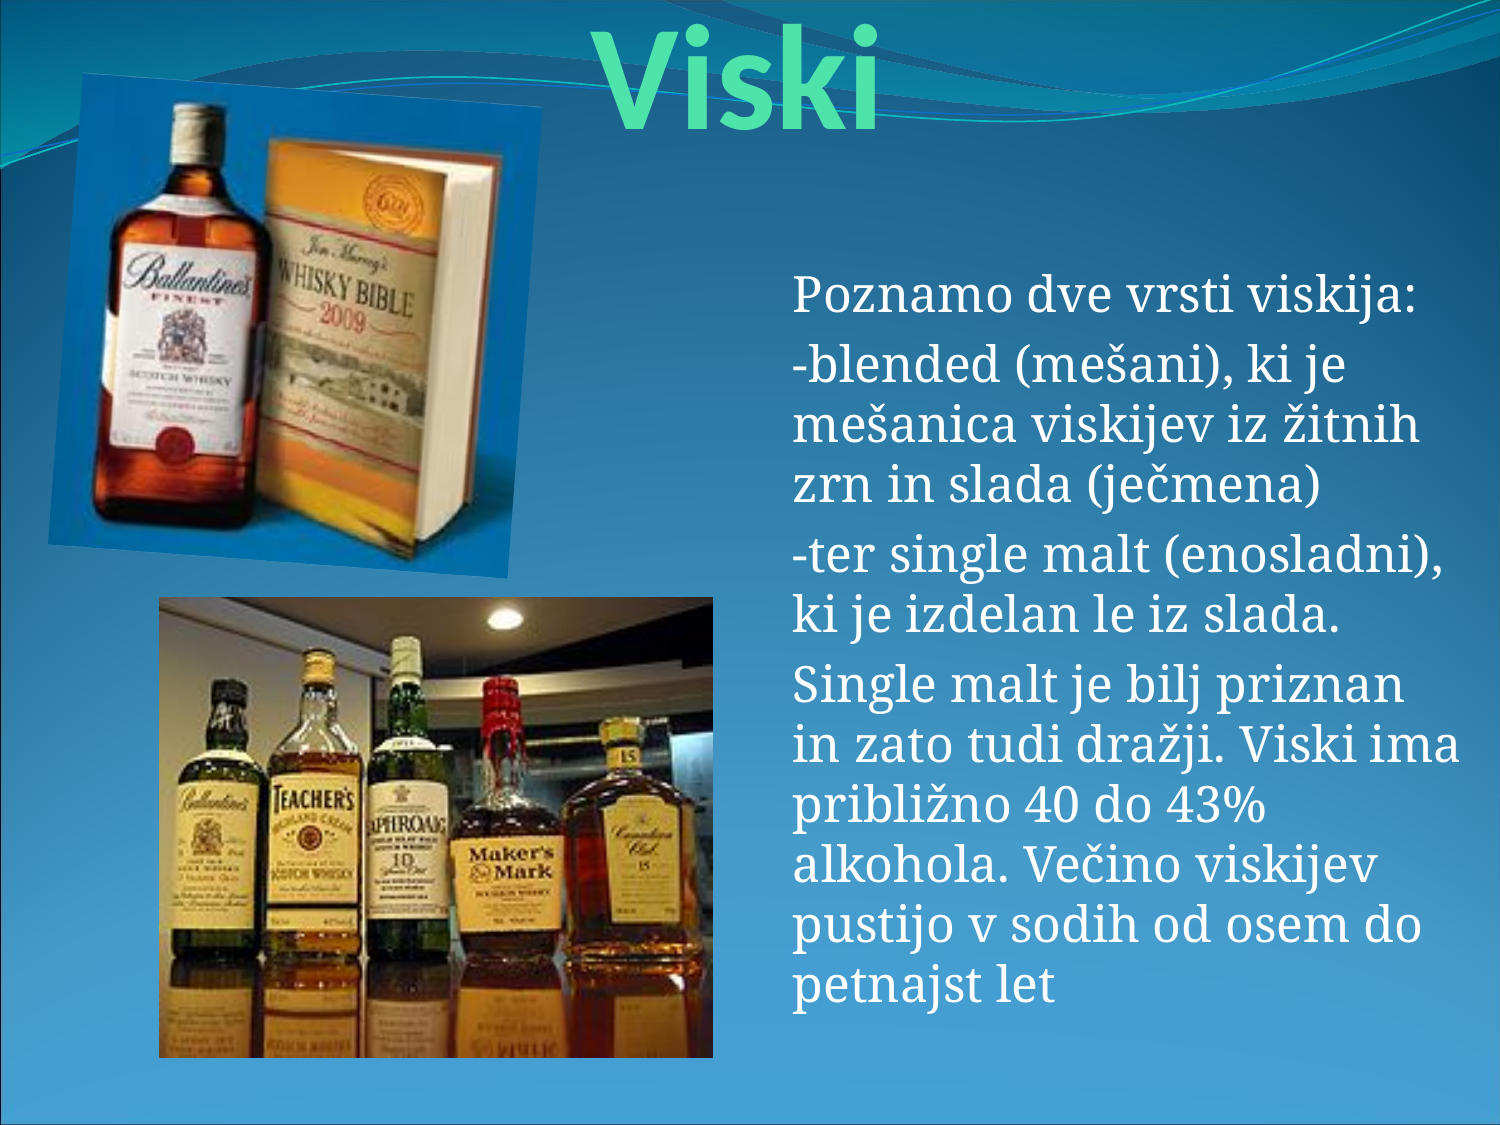

# Viski
Poznamo dve vrsti viskija:
-blended (mešani), ki je mešanica viskijev iz žitnih zrn in slada (ječmena)
-ter single malt (enosladni), ki je izdelan le iz slada.
Single malt je bilj priznan in zato tudi dražji. Viski ima približno 40 do 43% alkohola. Večino viskijev pustijo v sodih od osem do petnajst let